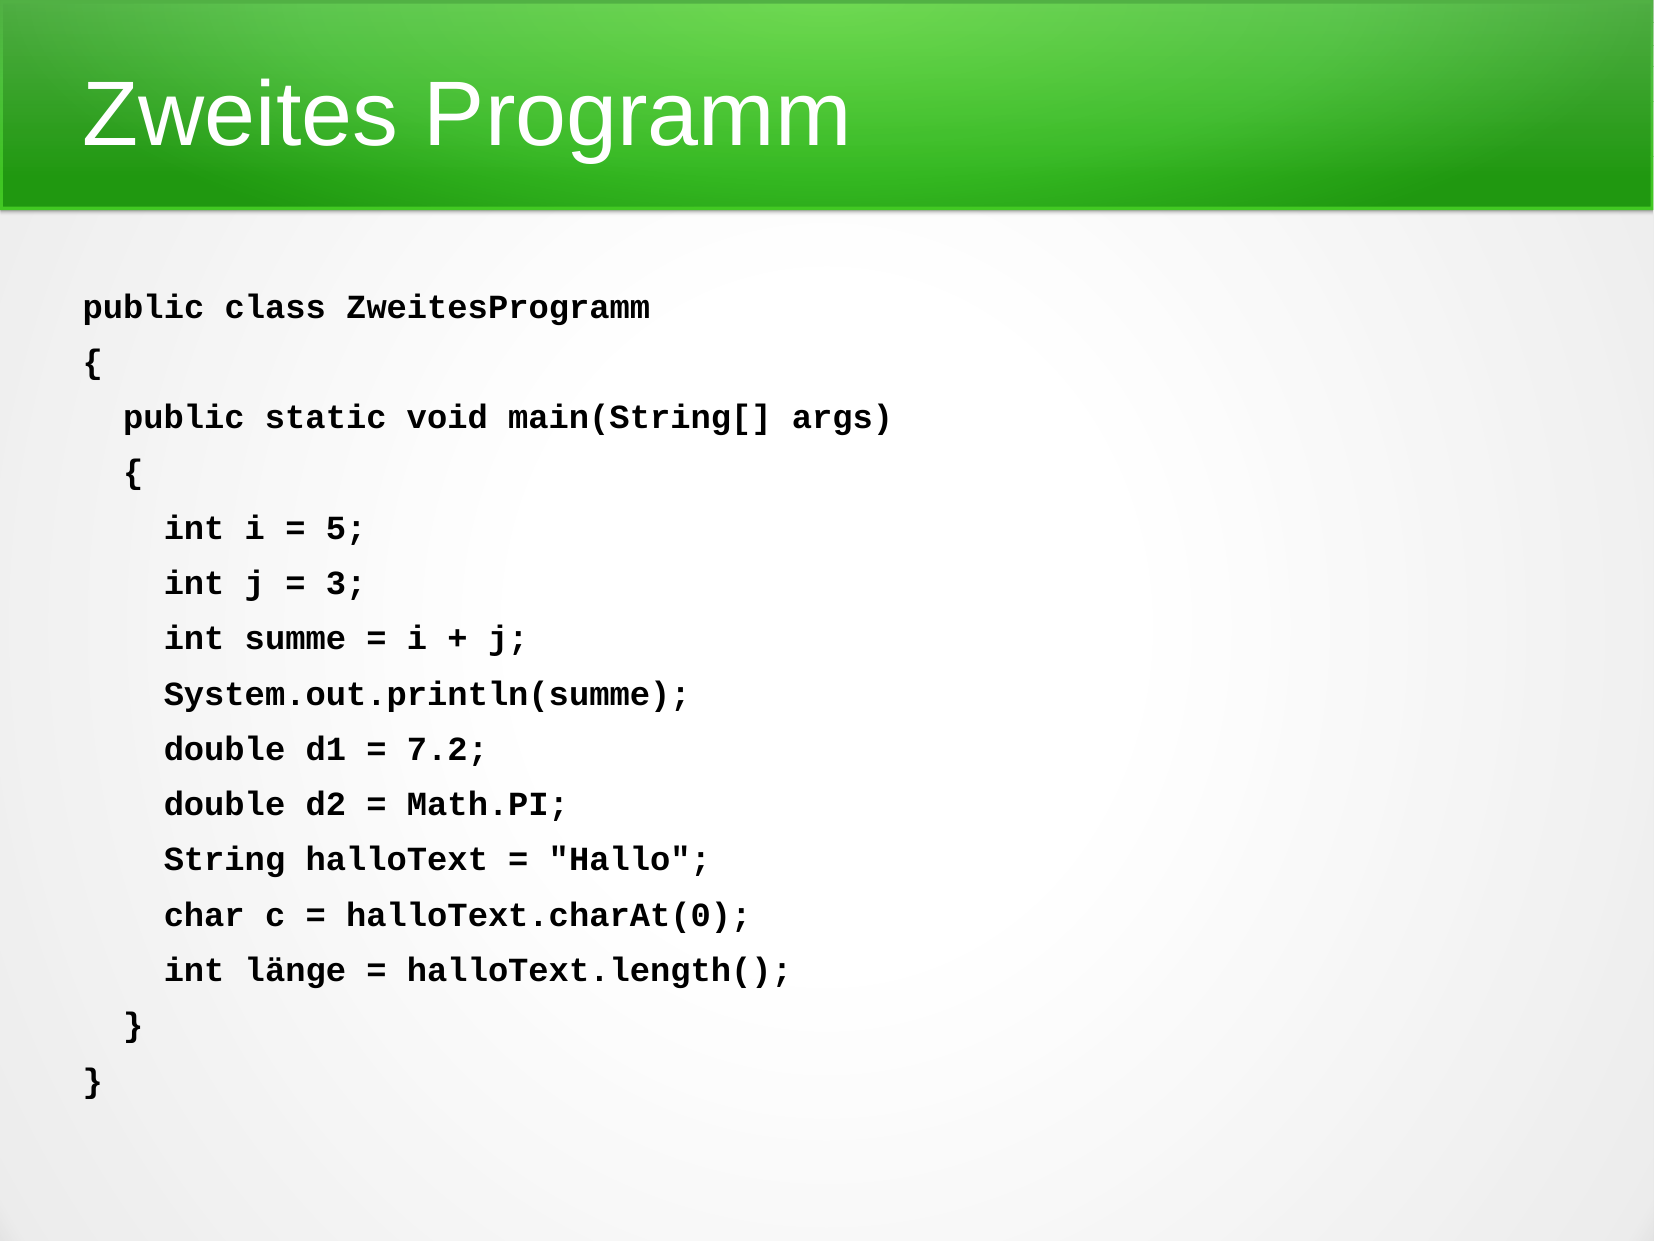

# Zweites Programm
public class ZweitesProgramm
{
 public static void main(String[] args)
 {
 int i = 5;
 int j = 3;
 int summe = i + j;
 System.out.println(summe);
 double d1 = 7.2;
 double d2 = Math.PI;
 String halloText = "Hallo";
 char c = halloText.charAt(0);
 int länge = halloText.length();
 }
}